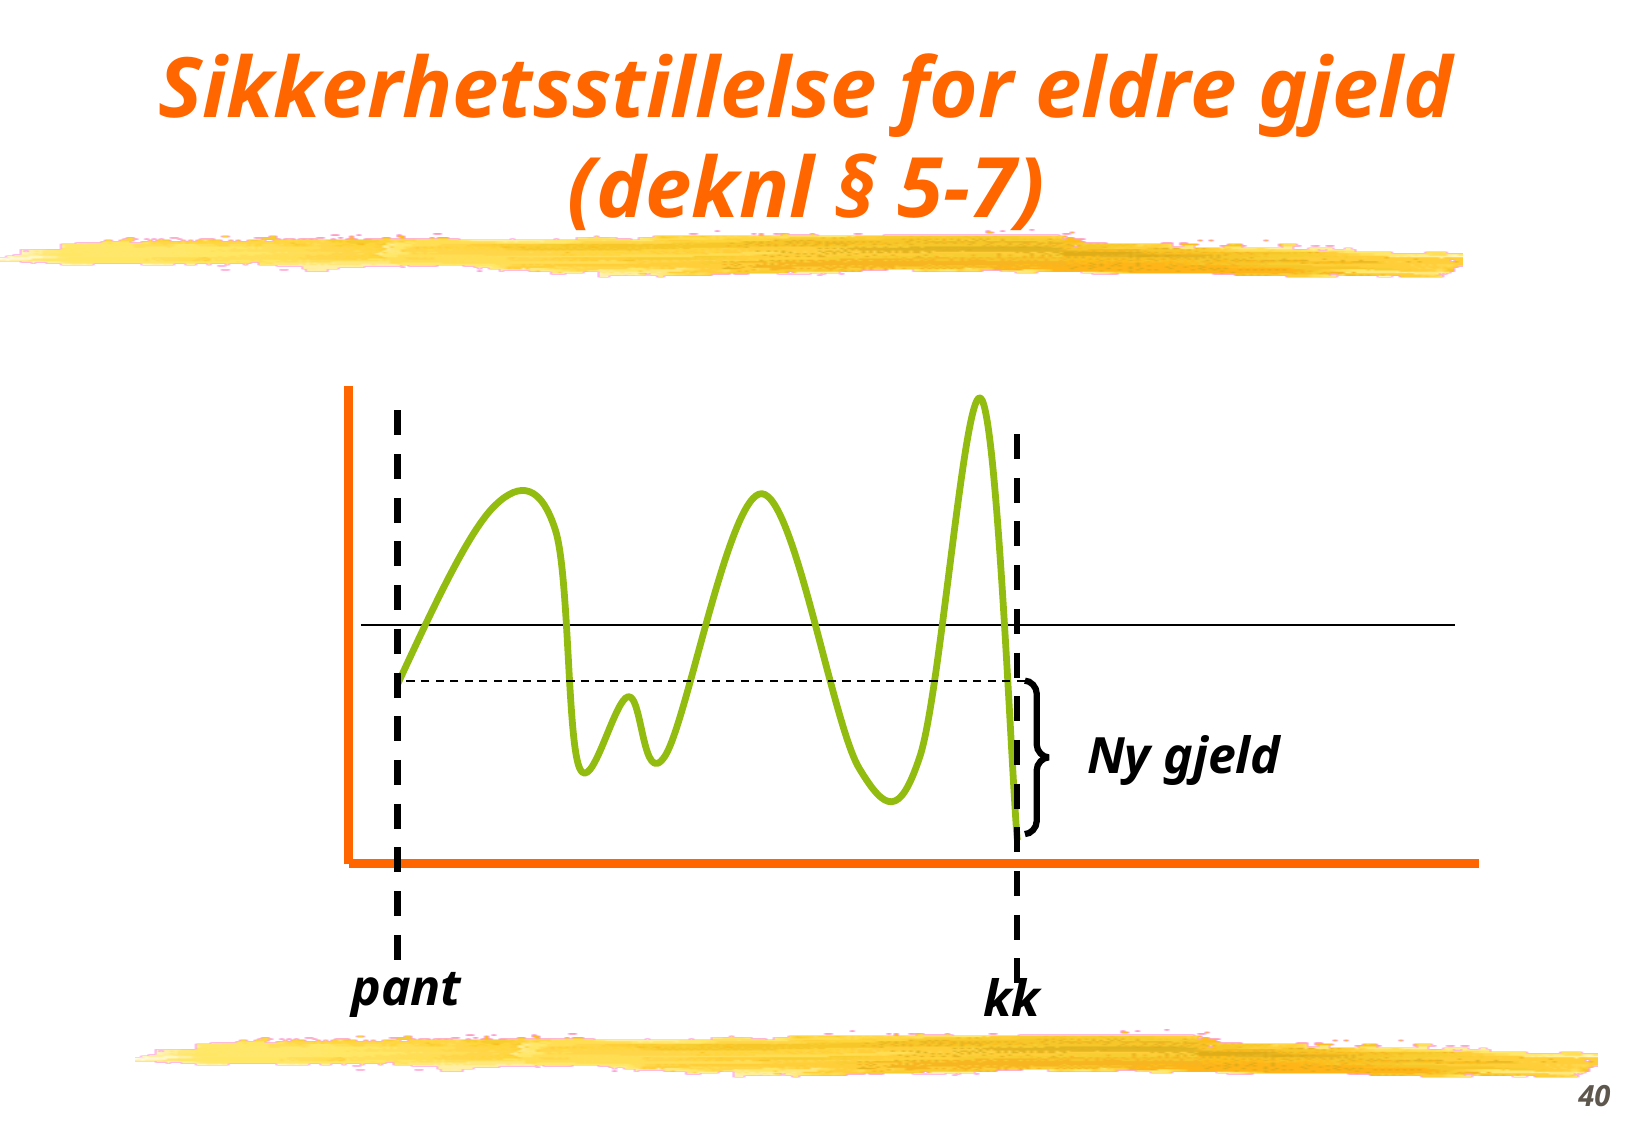

# Sikkerhetsstillelse for eldre gjeld (deknl § 5-7)
pant
kk
Oversikt over regelen
Begrunnelse
Sikkerhet for eldre gjeld
GJELD – PANT – KONKURS
Forsinket rettsvern, jfr deknl § 5-10
PANT – GJELD – RETTSVERN – KONKURS
Kontokurantforhold: Ny gjeld = netto økning
Ny gjeld